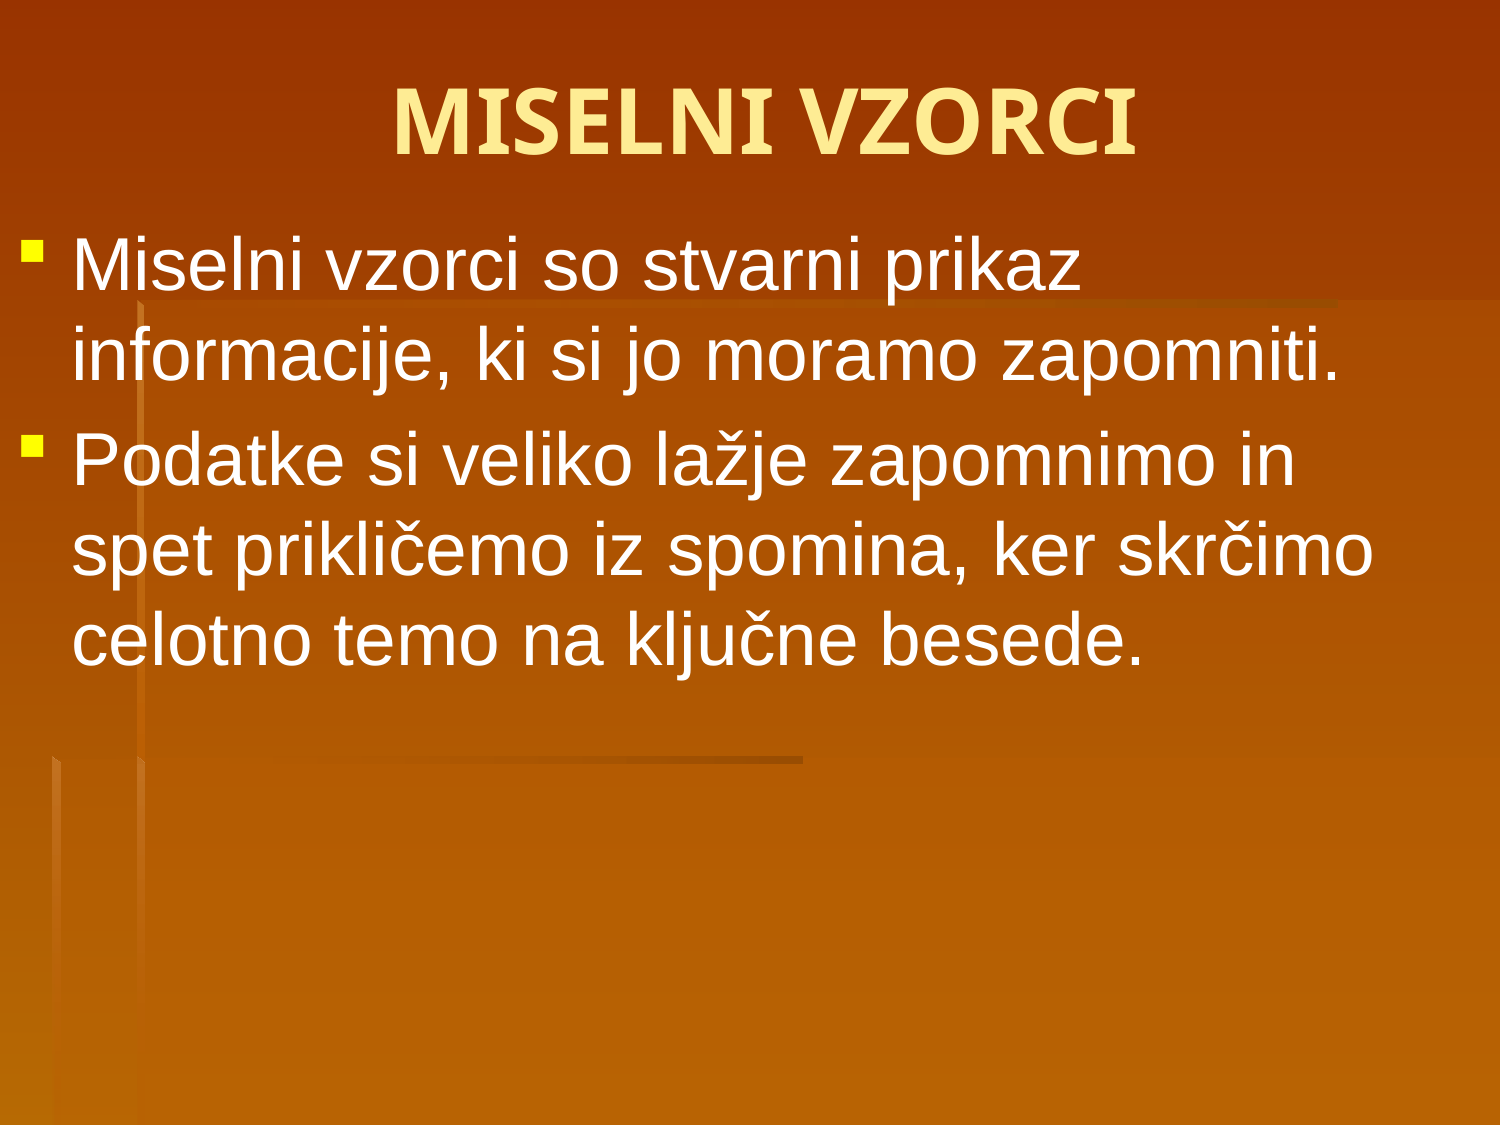

# MISELNI VZORCI
Miselni vzorci so stvarni prikaz informacije, ki si jo moramo zapomniti.
Podatke si veliko lažje zapomnimo in spet prikličemo iz spomina, ker skrčimo celotno temo na ključne besede.